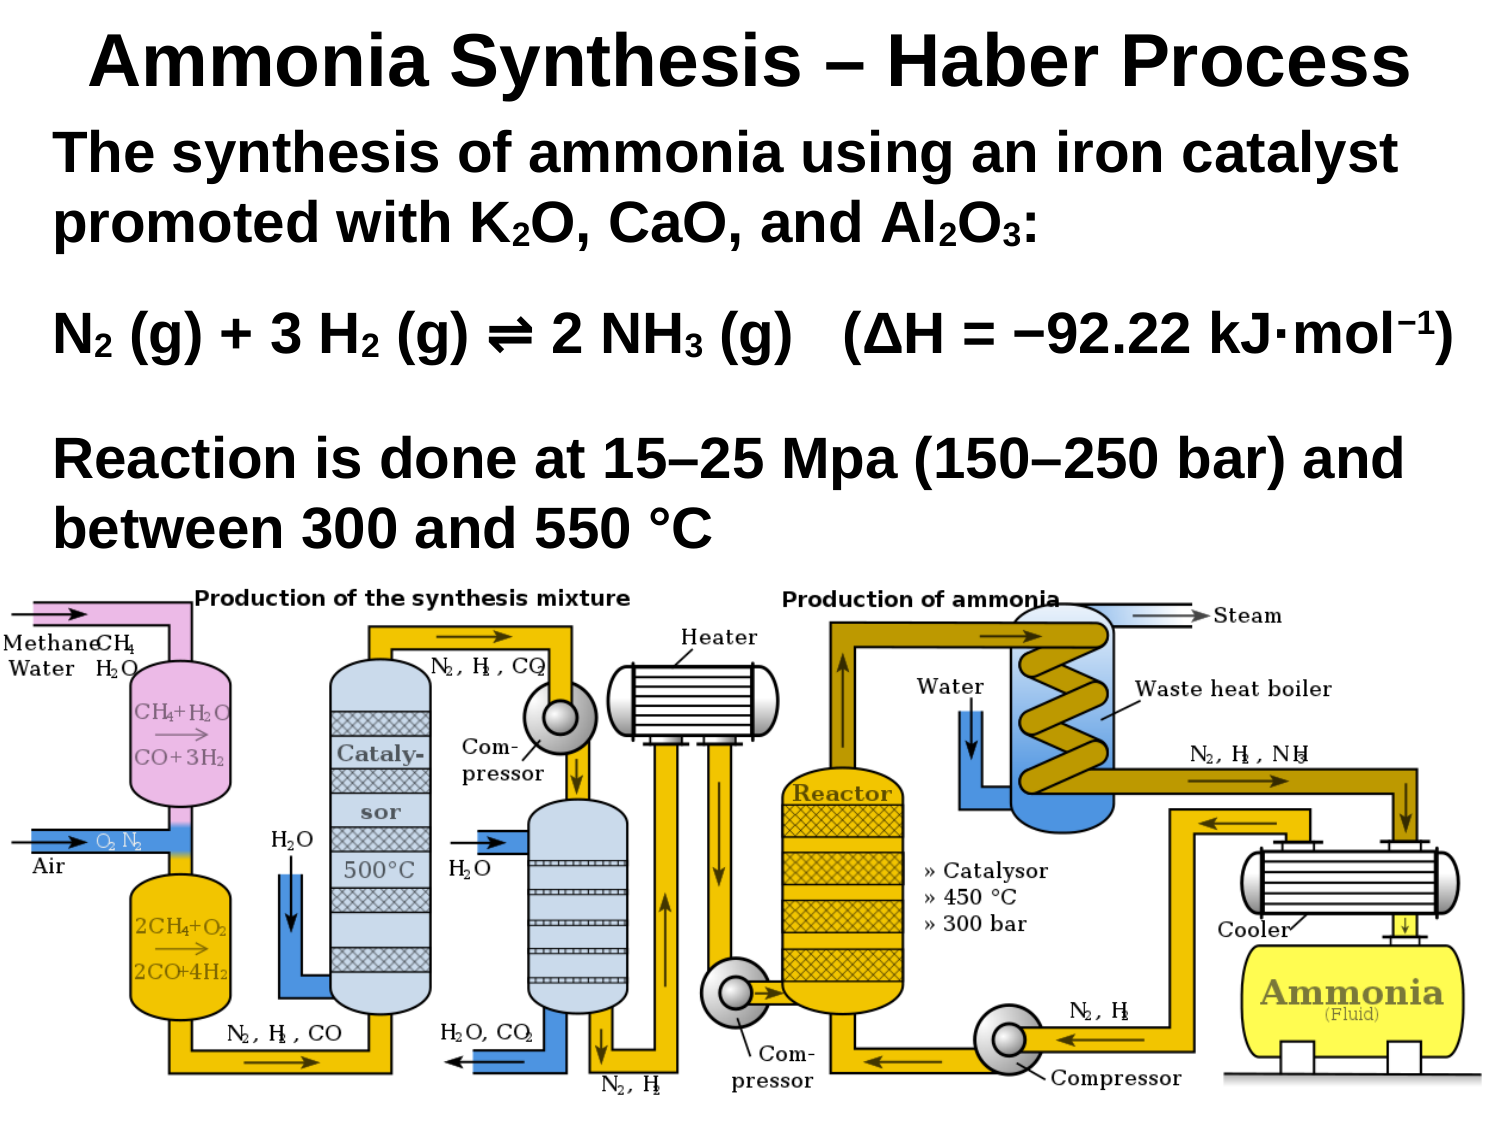

Ammonia Synthesis – Haber Process
The synthesis of ammonia using an iron catalyst promoted with K2O, CaO, and Al2O3:
N2 (g) + 3 H2 (g) ⇌ 2 NH3 (g)   (ΔH = −92.22 kJ·mol−1)
Reaction is done at 15–25 Mpa (150–250 bar) and between 300 and 550 °C